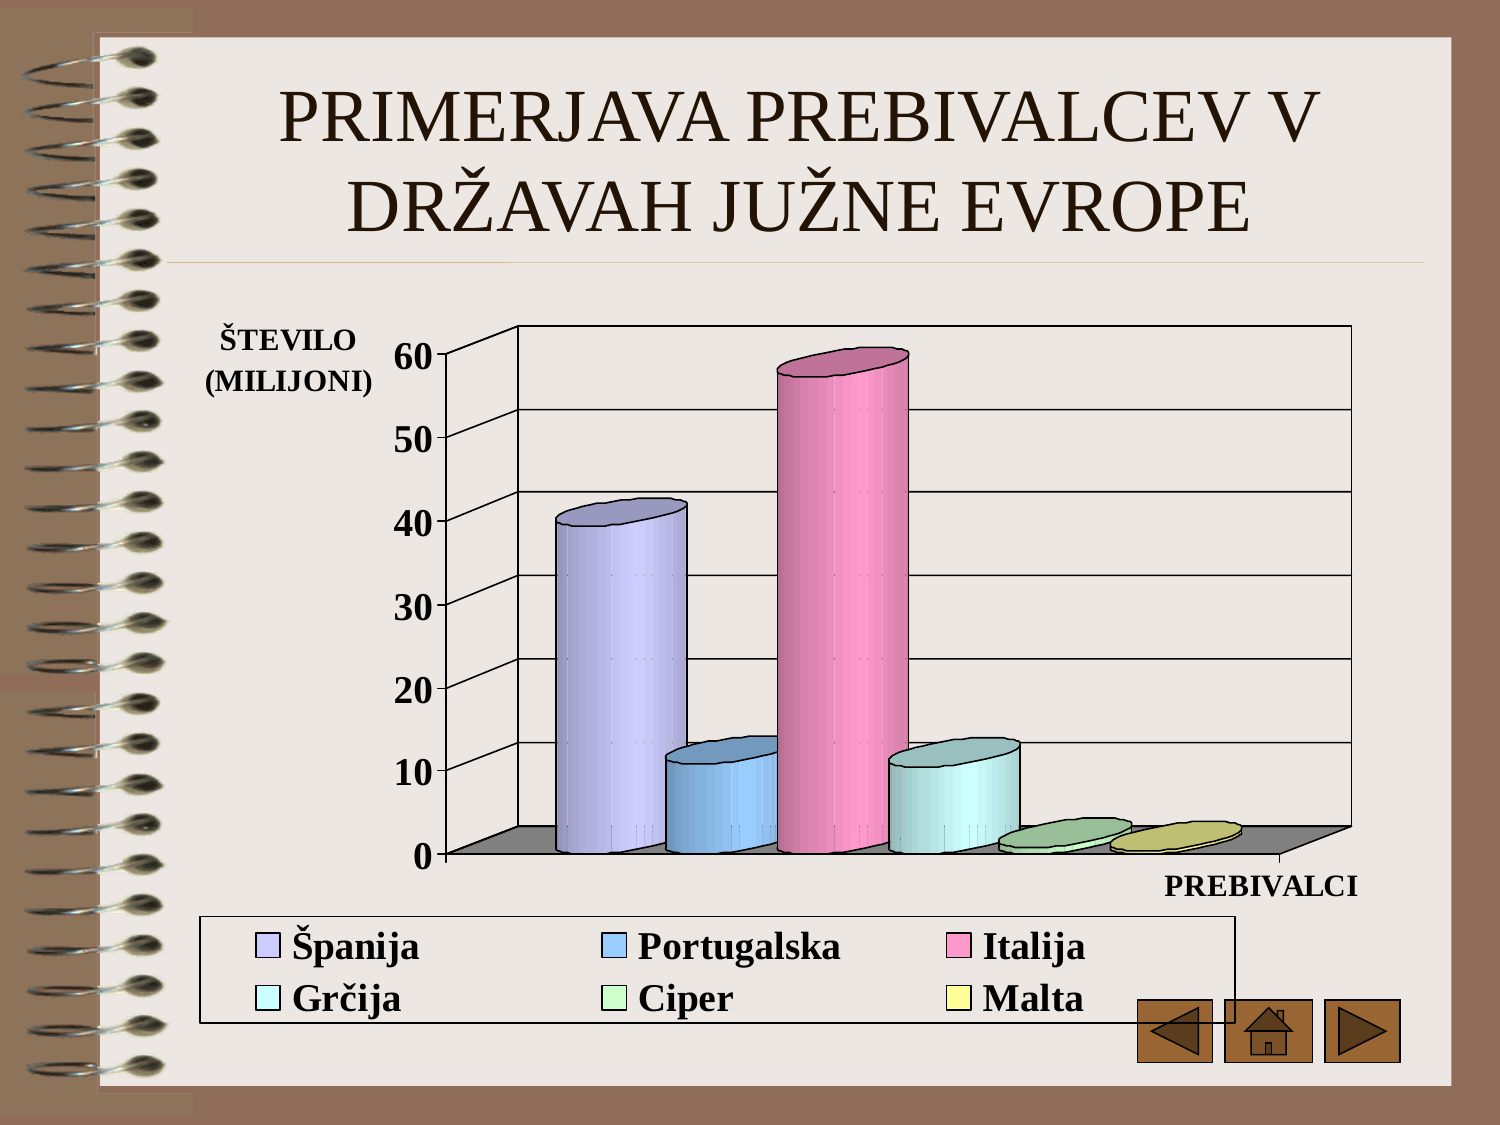

# PRIMERJAVA PREBIVALCEV V DRŽAVAH JUŽNE EVROPE